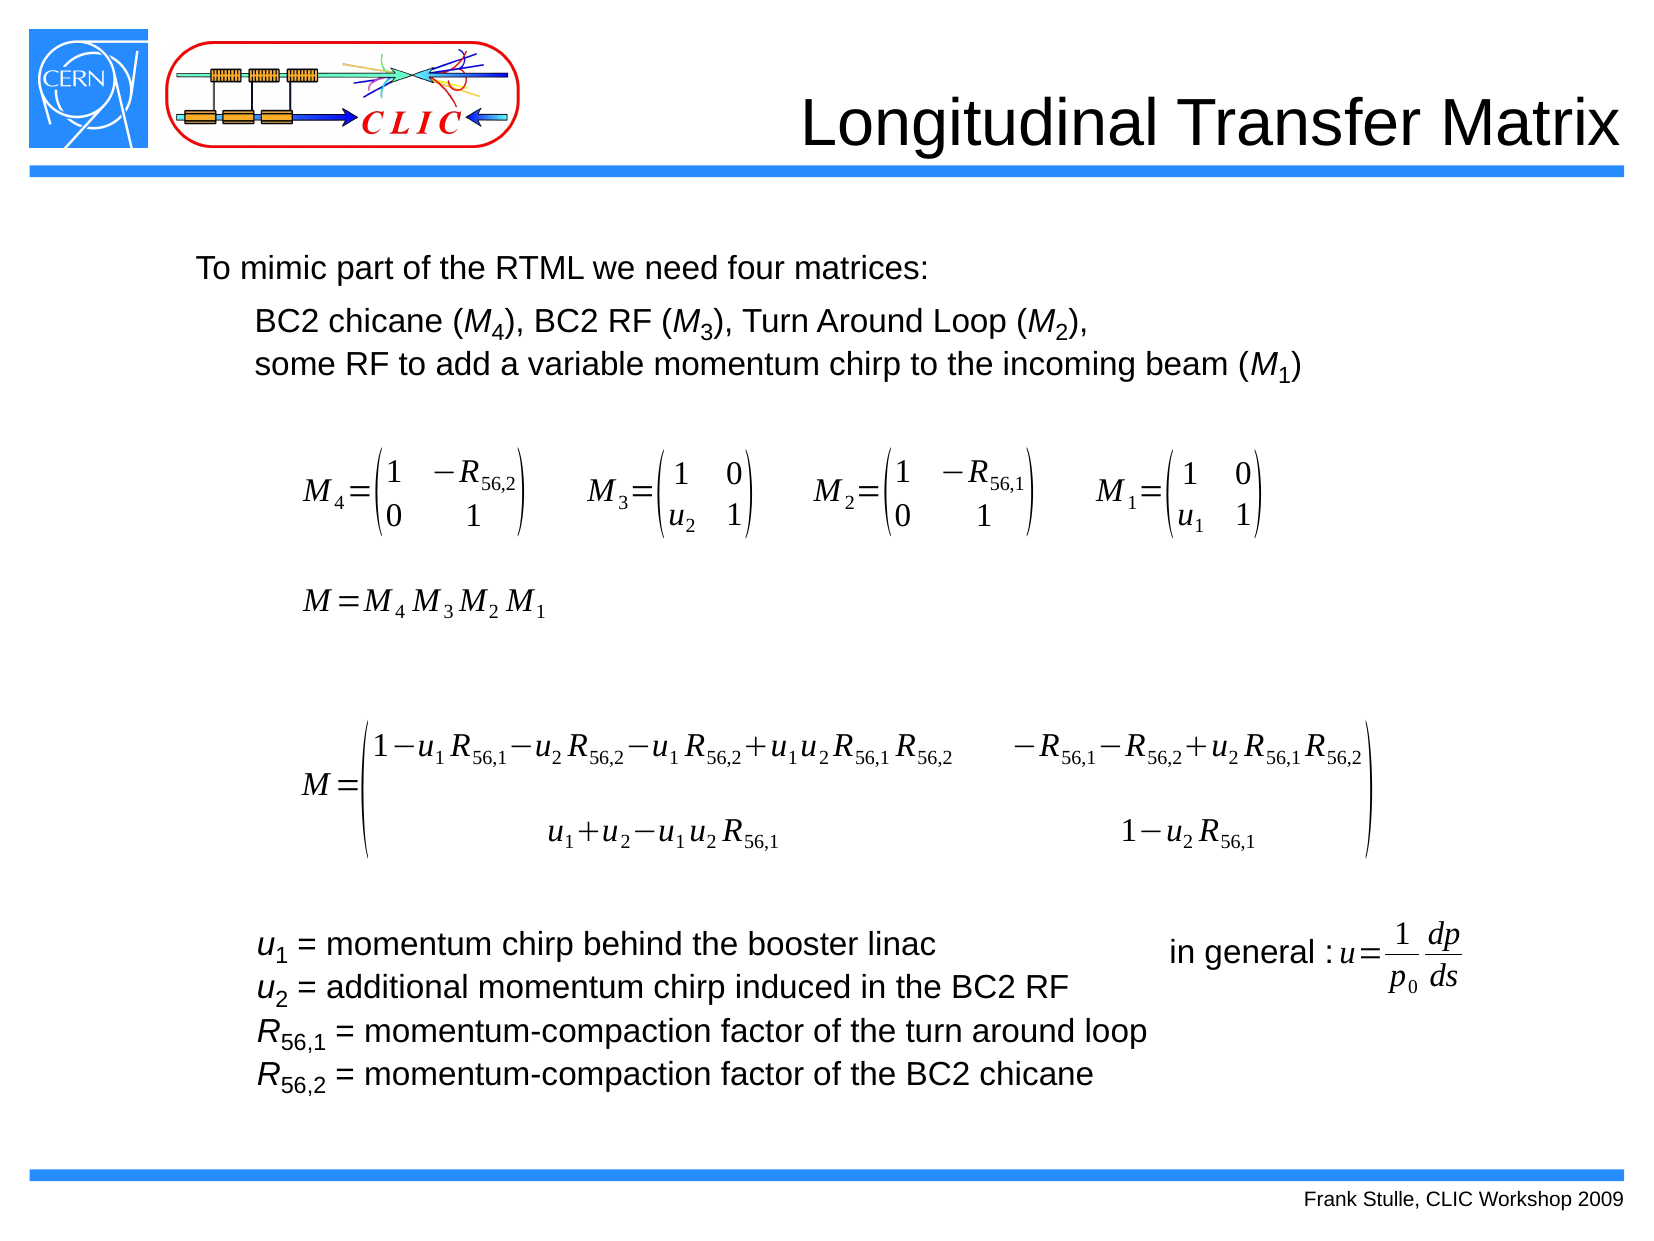

# Longitudinal Transfer Matrix
To mimic part of the RTML we need four matrices:
	BC2 chicane (M4), BC2 RF (M3), Turn Around Loop (M2),
	some RF to add a variable momentum chirp to the incoming beam (M1)
u1 = momentum chirp behind the booster linac
u2 = additional momentum chirp induced in the BC2 RF
R56,1 = momentum-compaction factor of the turn around loop
R56,2 = momentum-compaction factor of the BC2 chicane
in general :